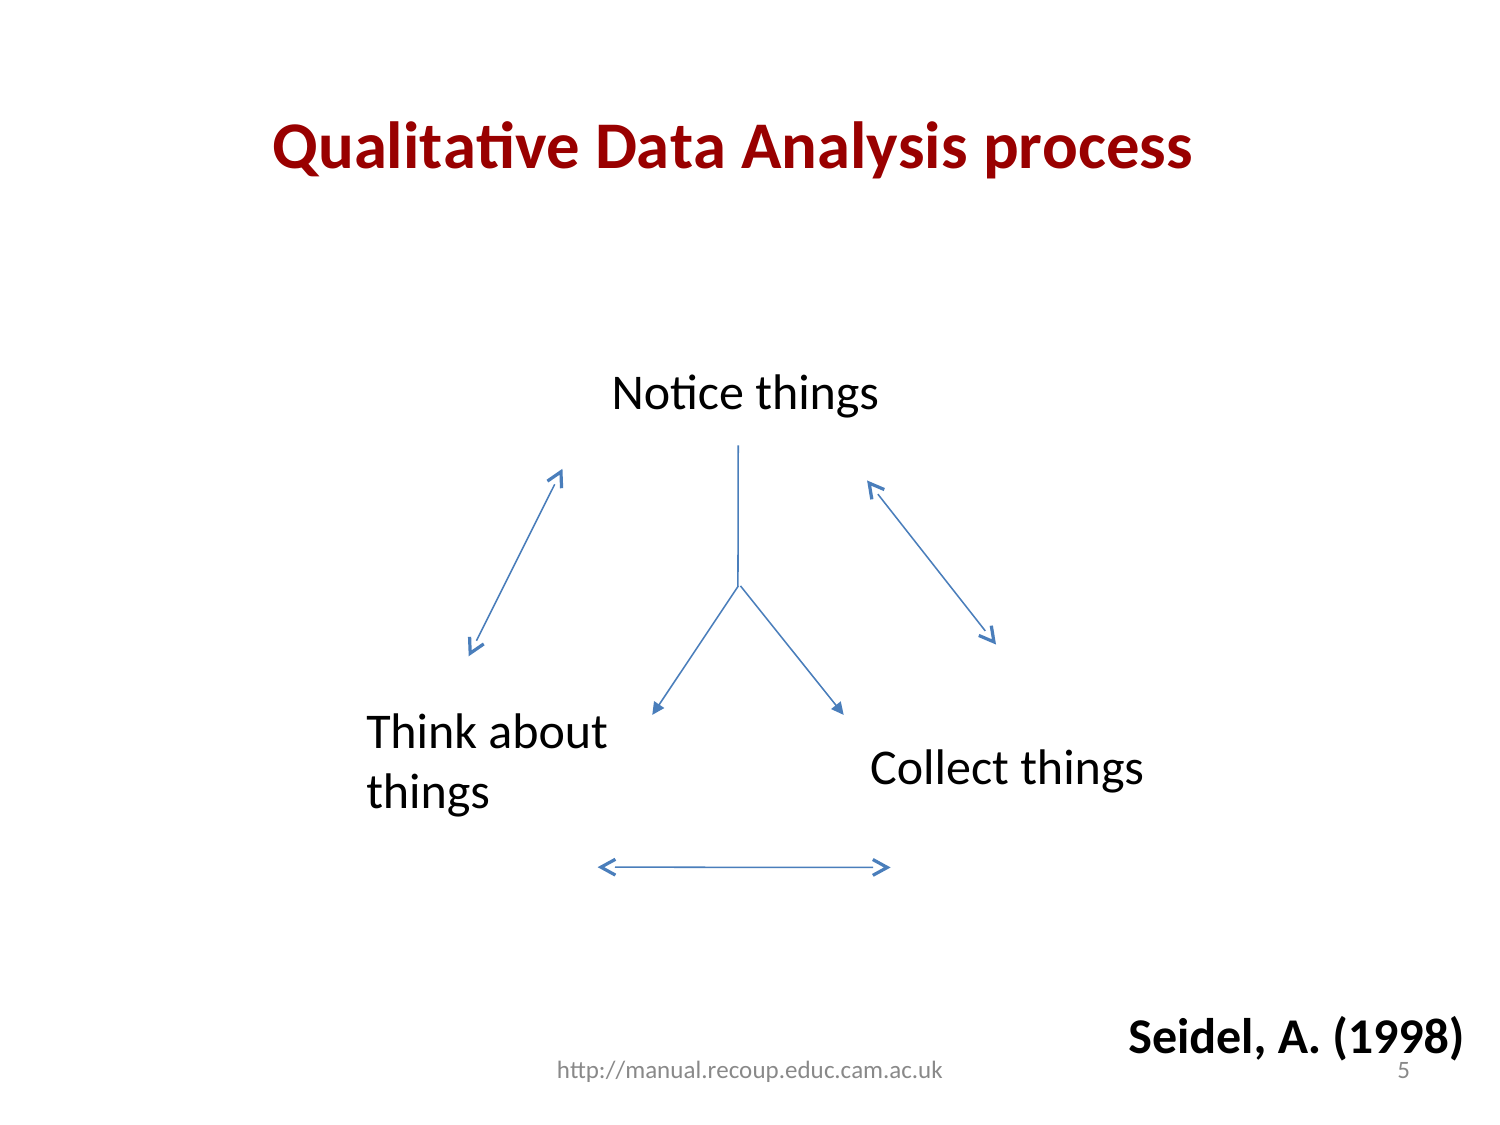

# Qualitative Data Analysis process
Notice things
Think about
things
Collect things
Seidel, A. (1998)
http://manual.recoup.educ.cam.ac.uk
5